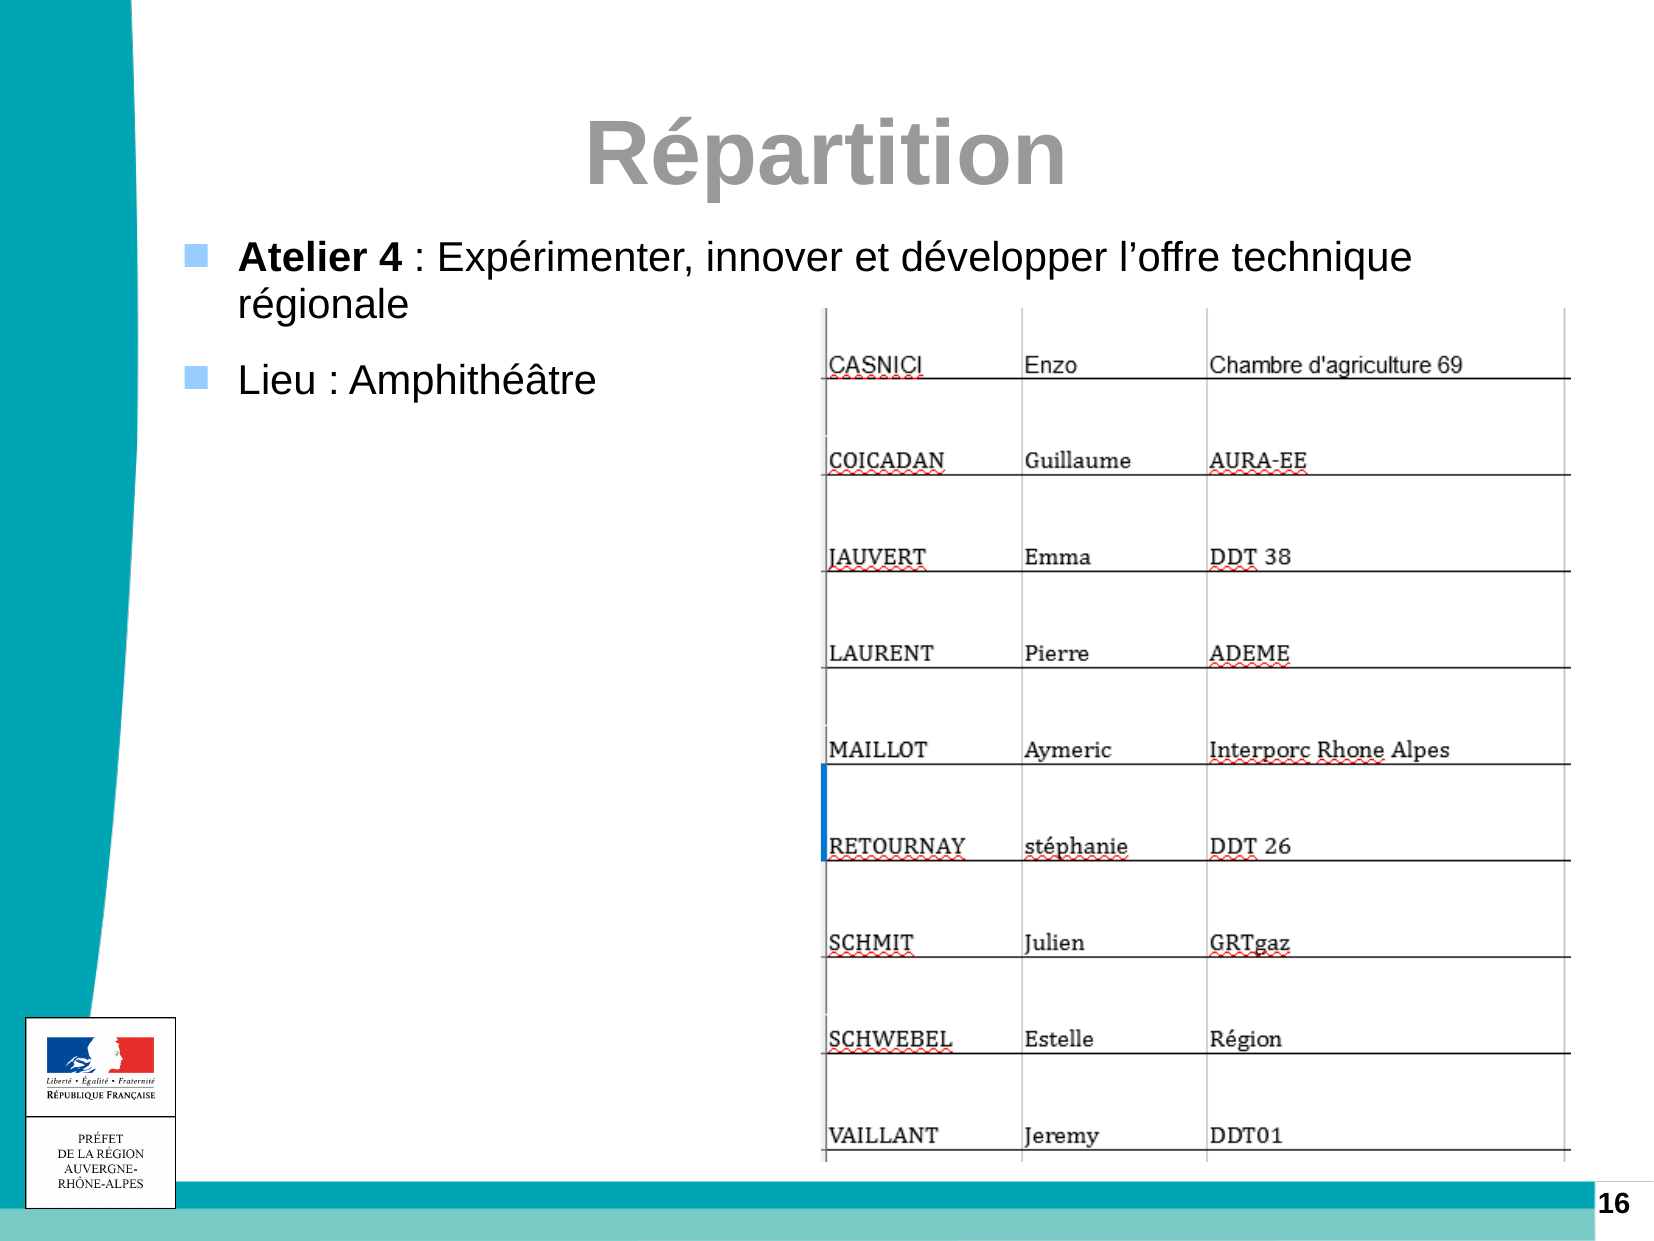

# Répartition
Atelier 4 : Expérimenter, innover et développer l’offre technique régionale
Lieu : Amphithéâtre
16